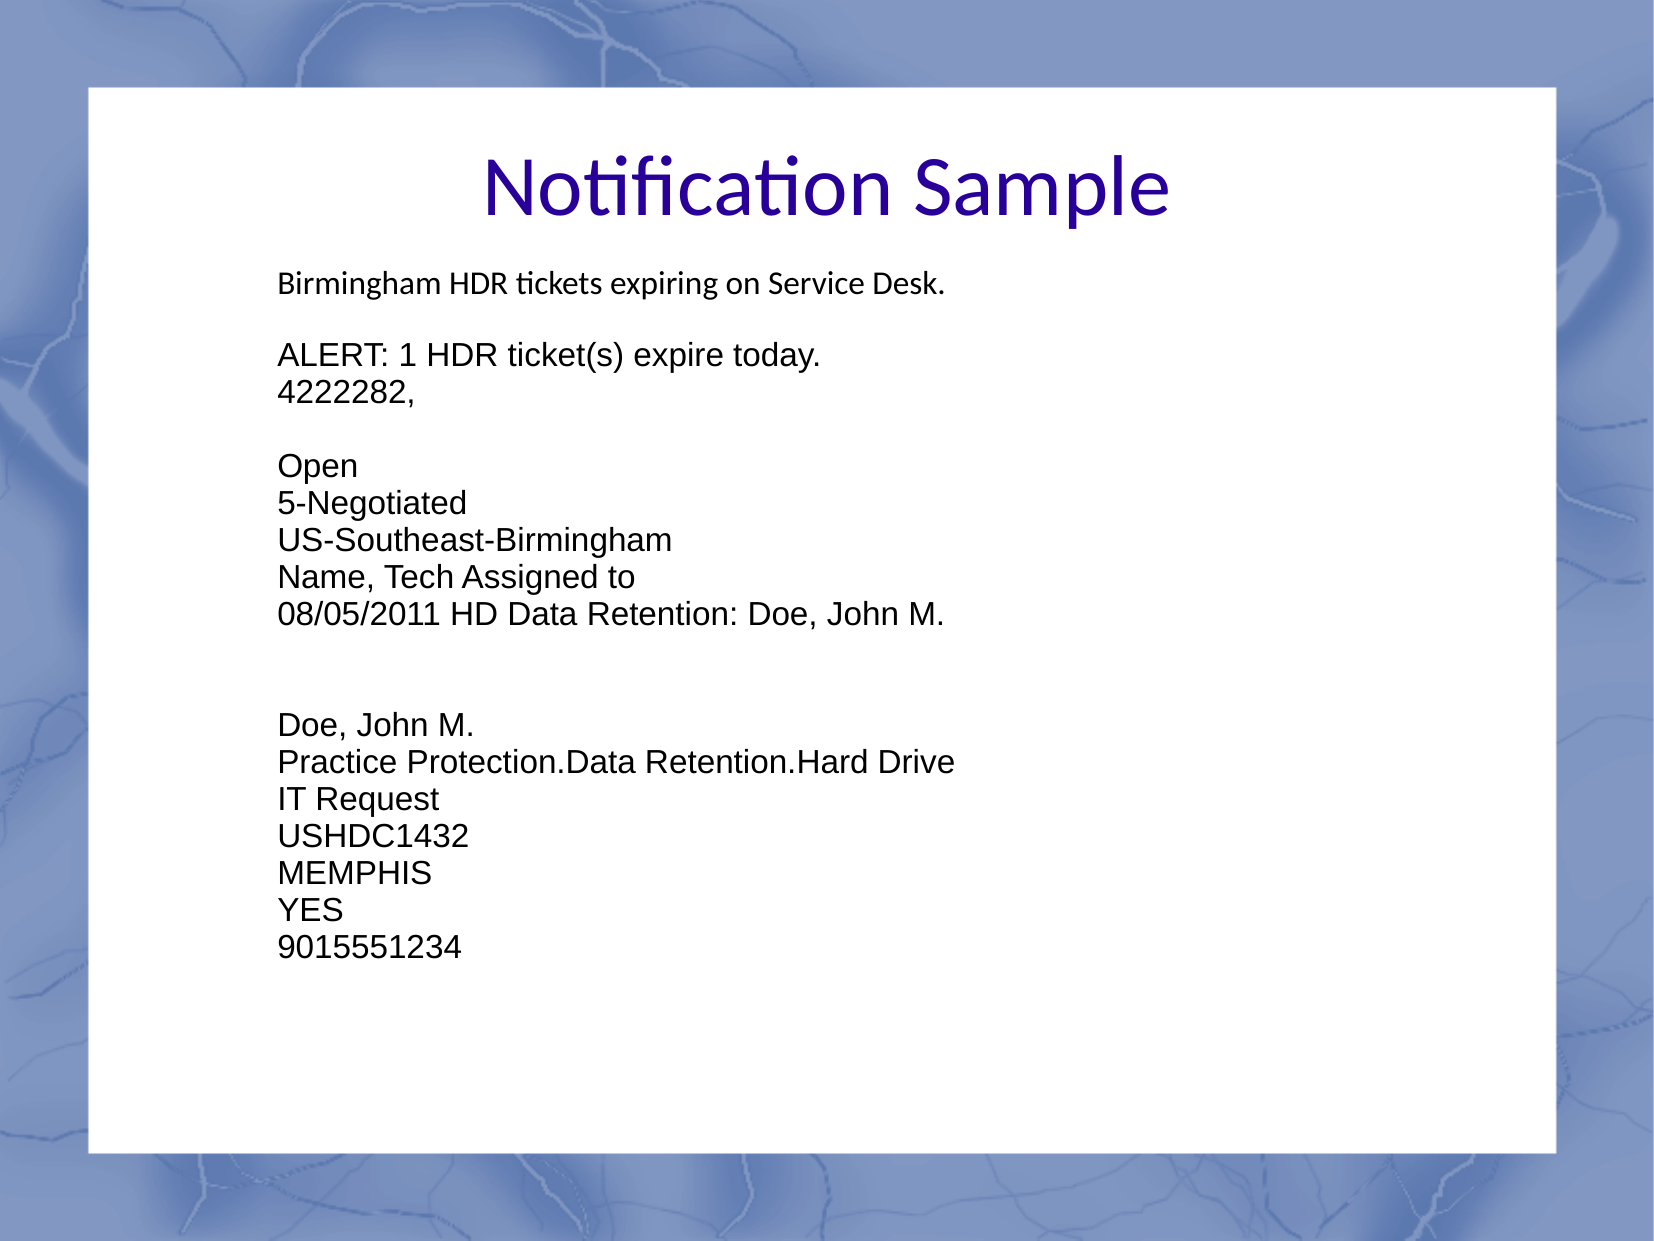

# Notification Sample
Birmingham HDR tickets expiring on Service Desk.
ALERT: 1 HDR ticket(s) expire today.
4222282,
Open
5-Negotiated
US-Southeast-Birmingham
Name, Tech Assigned to
08/05/2011 HD Data Retention: Doe, John M.
Doe, John M.
Practice Protection.Data Retention.Hard Drive
IT Request
USHDC1432
MEMPHIS
YES
9015551234